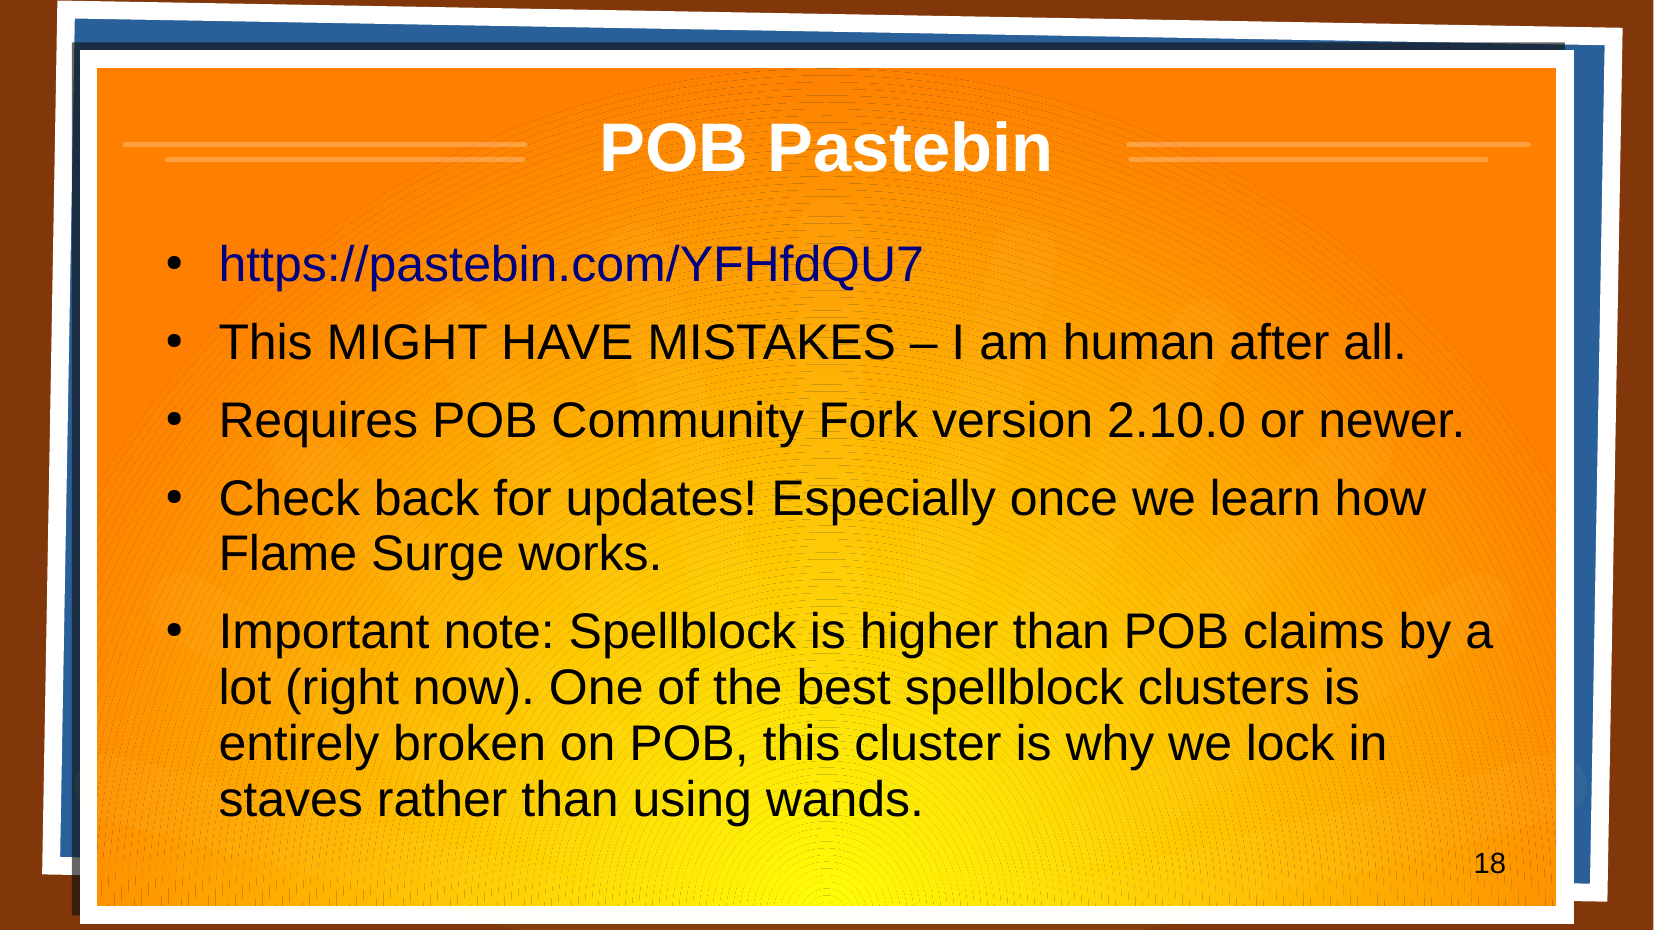

# POB Pastebin
https://pastebin.com/YFHfdQU7
This MIGHT HAVE MISTAKES – I am human after all.
Requires POB Community Fork version 2.10.0 or newer.
Check back for updates! Especially once we learn how Flame Surge works.
Important note: Spellblock is higher than POB claims by a lot (right now). One of the best spellblock clusters is entirely broken on POB, this cluster is why we lock in staves rather than using wands.
18